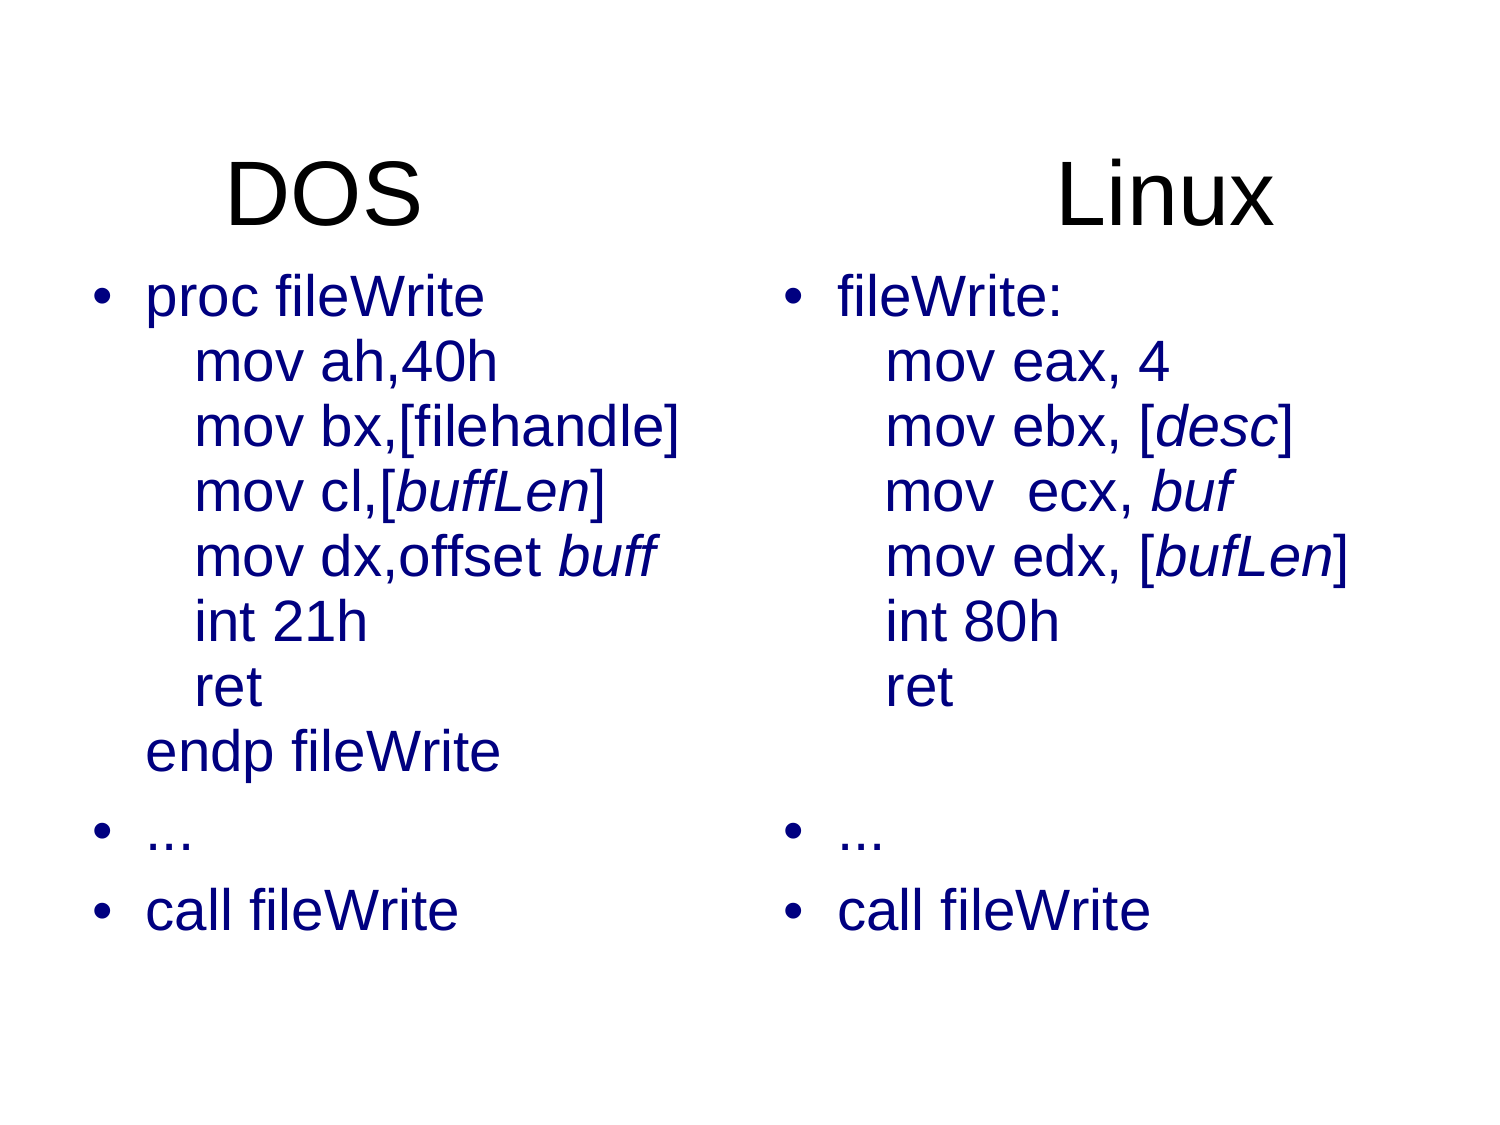

# DOS 						Linux
fileWrite:
 mov eax, 4
 mov ebx, [desc]
	mov ecx, buf
 mov edx, [bufLen]
 int 80h
 ret
...
call fileWrite
proc fileWrite
 mov ah,40h mov bx,[filehandle]
 mov cl,[buffLen]
 mov dx,offset buff
 int 21h
 ret
endp fileWrite
...
call fileWrite